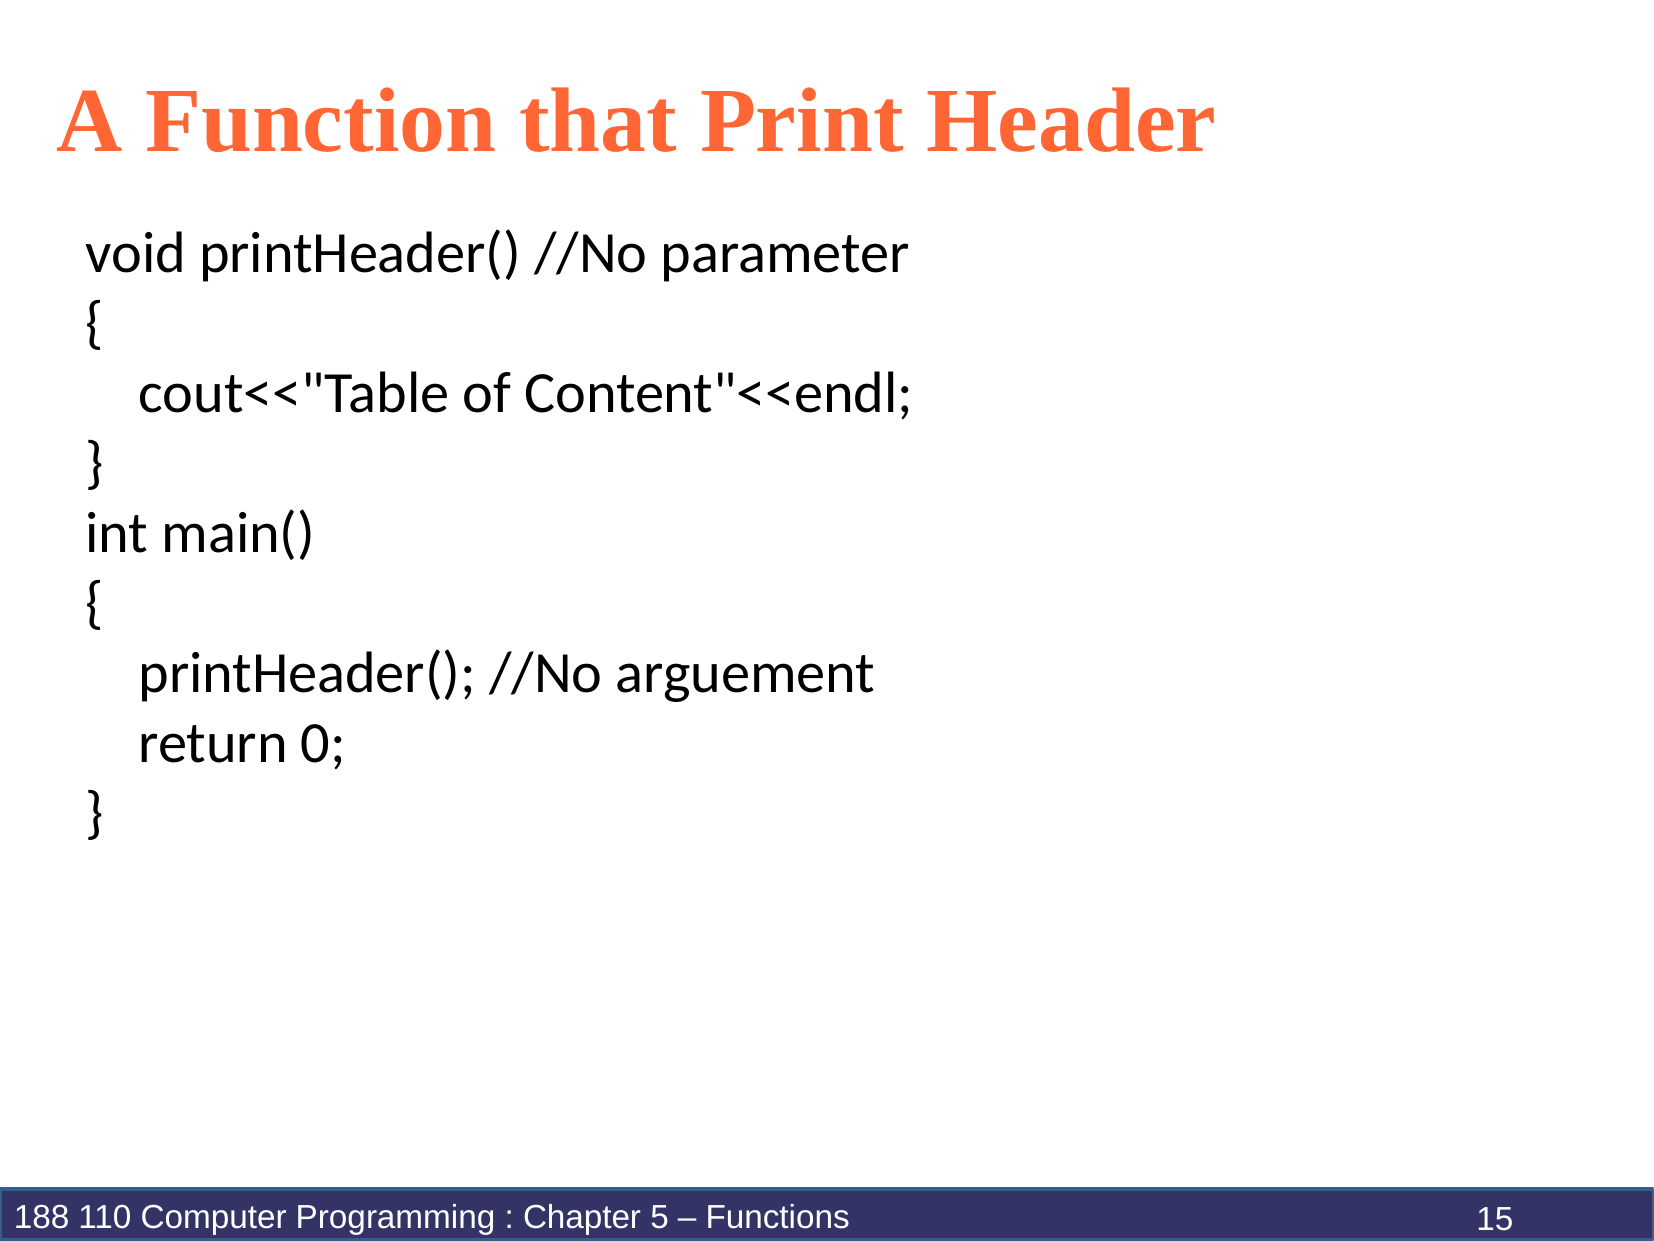

# A Function that Print Header
void printHeader() //No parameter
{
 cout<<"Table of Content"<<endl;
}
int main()
{
 printHeader(); //No arguement
 return 0;
}